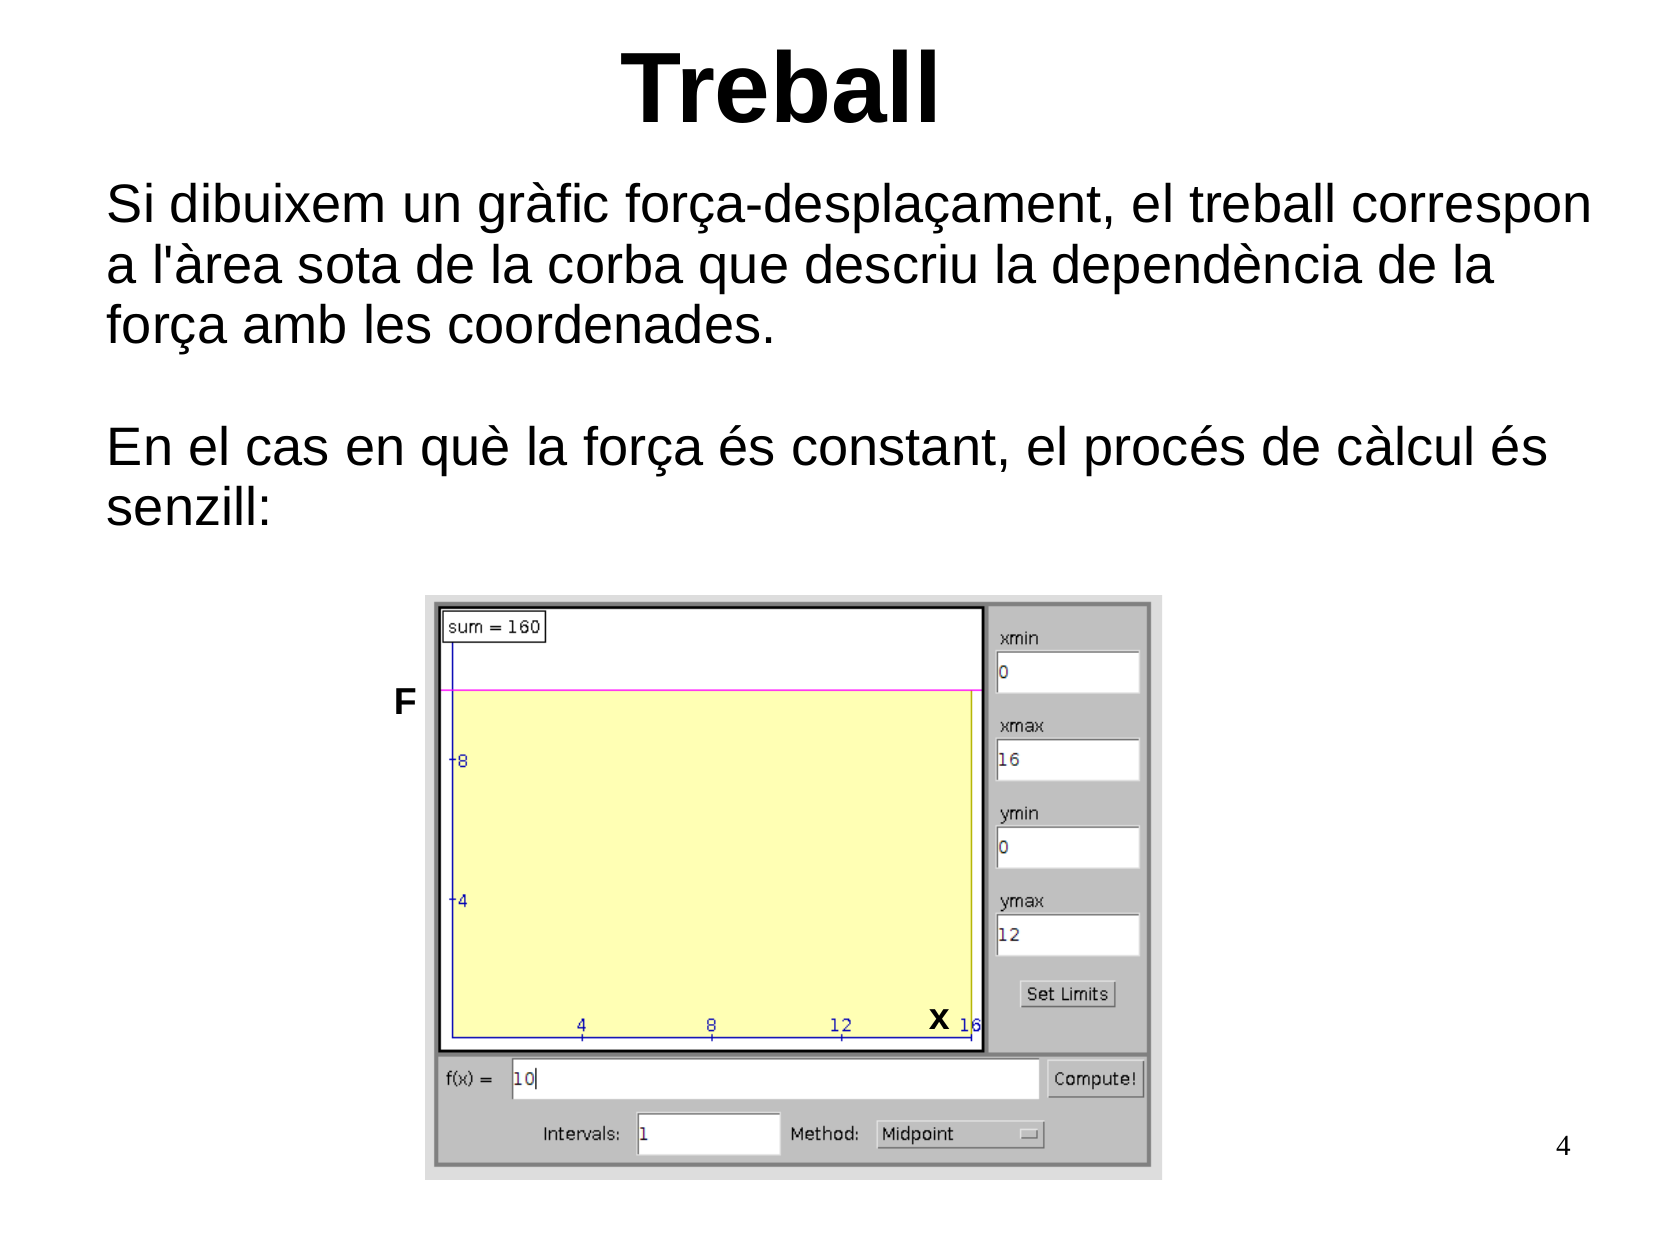

Treball
Si dibuixem un gràfic força-desplaçament, el treball correspon a l'àrea sota de la corba que descriu la dependència de la força amb les coordenades.
En el cas en què la força és constant, el procés de càlcul és senzill:
F
x
4